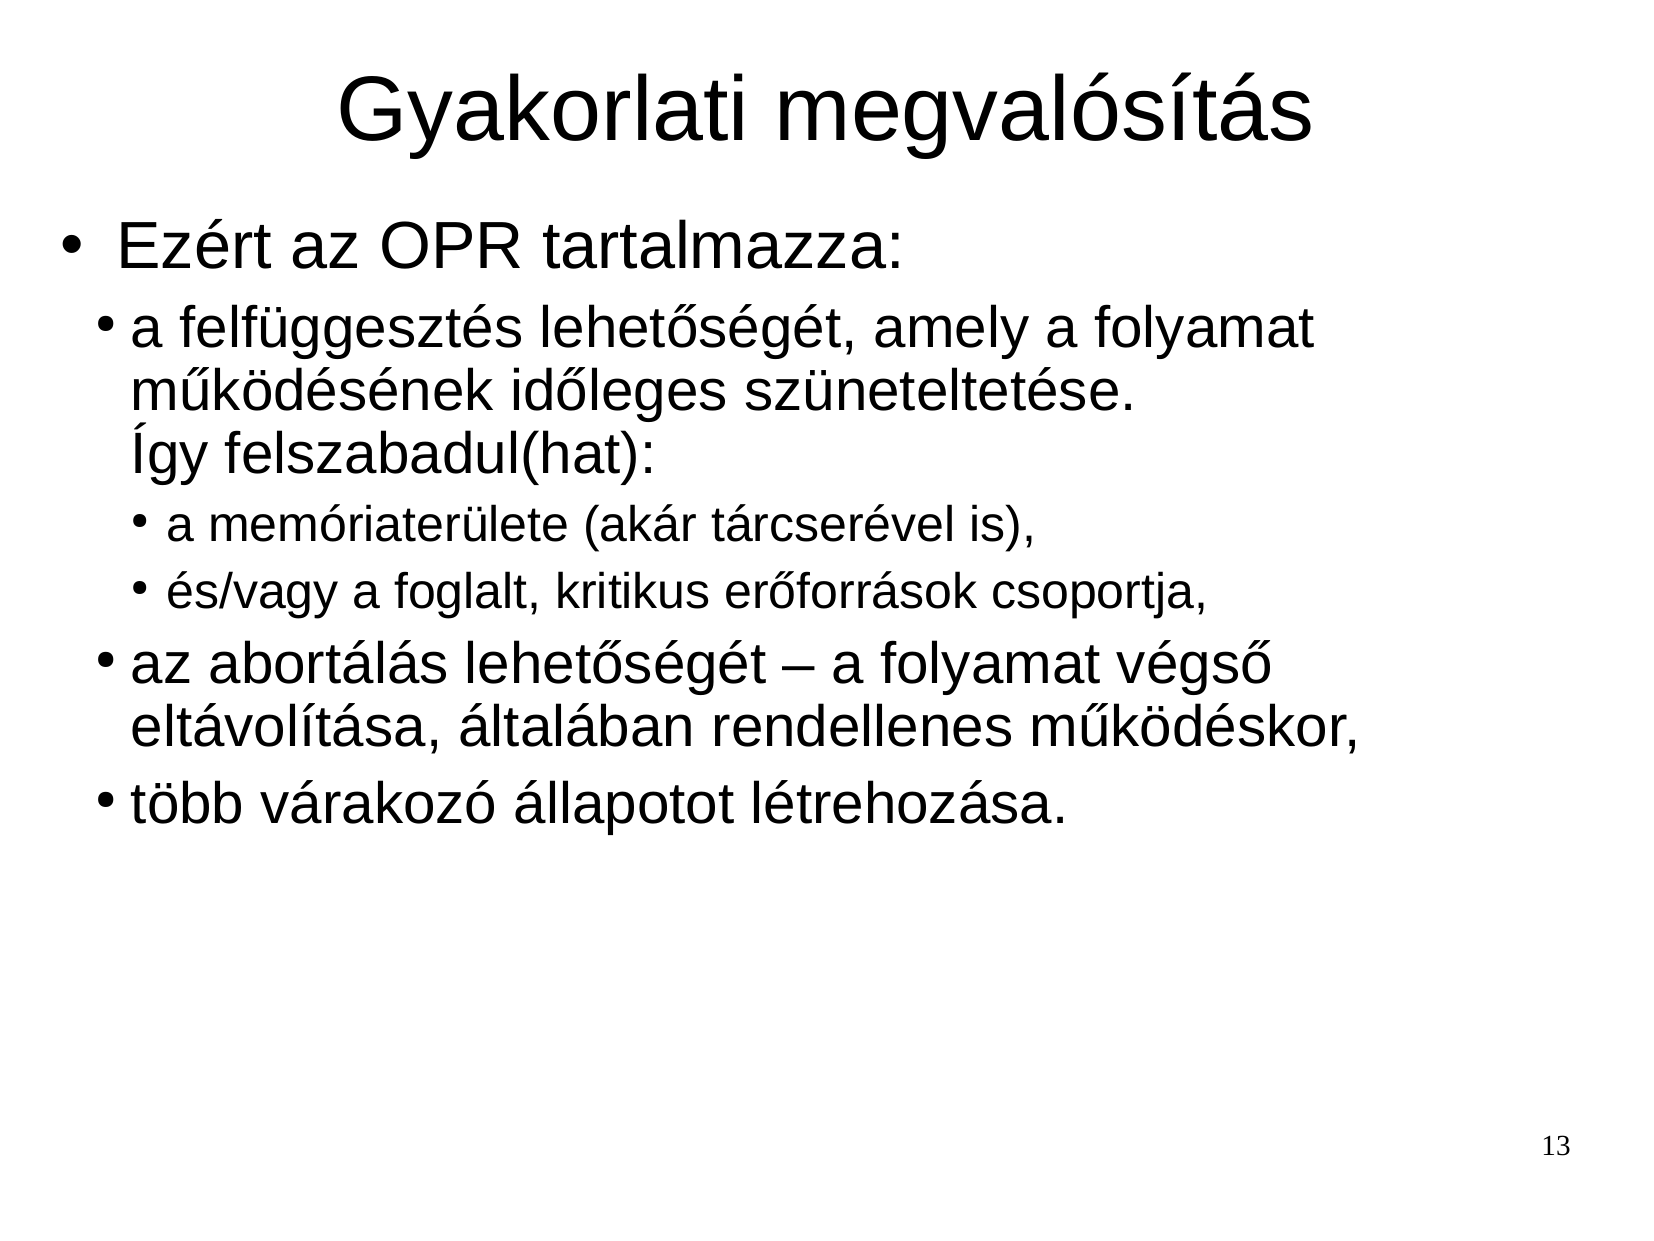

# Gyakorlati megvalósítás
Ezért az OPR tartalmazza:
a felfüggesztés lehetőségét, amely a folyamat működésének időleges szüneteltetése.
Így felszabadul(hat):
a memóriaterülete (akár tárcserével is),
és/vagy a foglalt, kritikus erőforrások csoportja,
az abortálás lehetőségét – a folyamat végső eltávolítása, általában rendellenes működéskor,
több várakozó állapotot létrehozása.
13